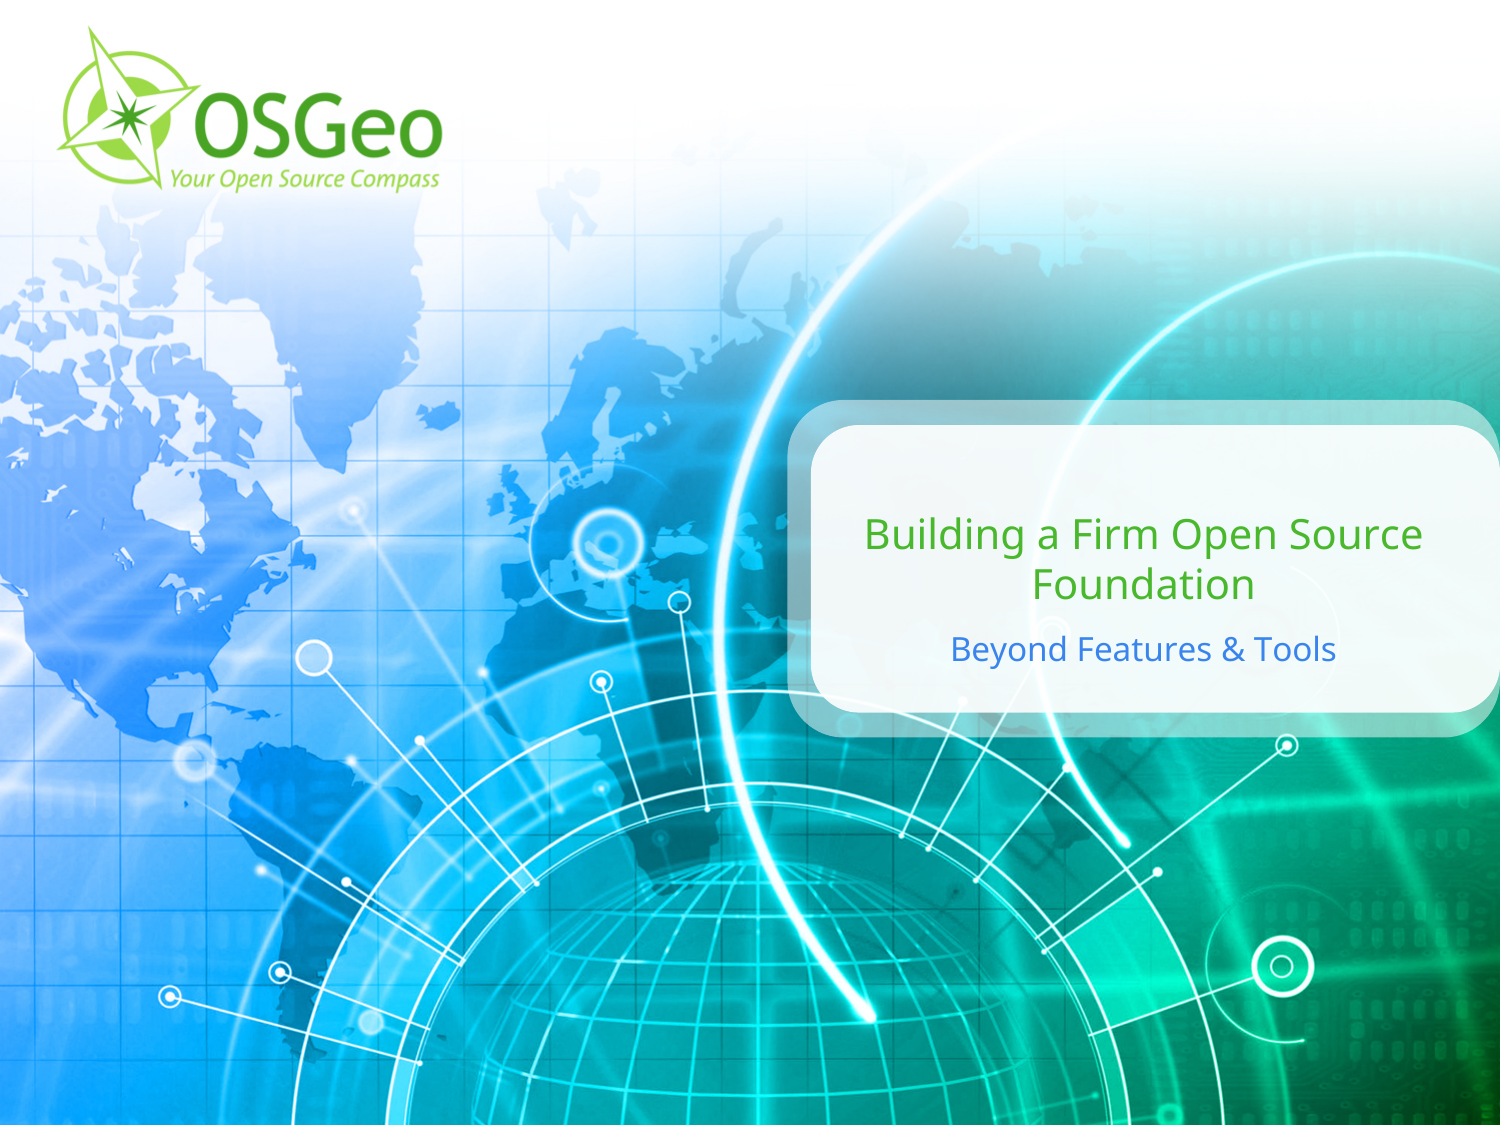

Building a Firm Open Source Foundation
Beyond Features & Tools